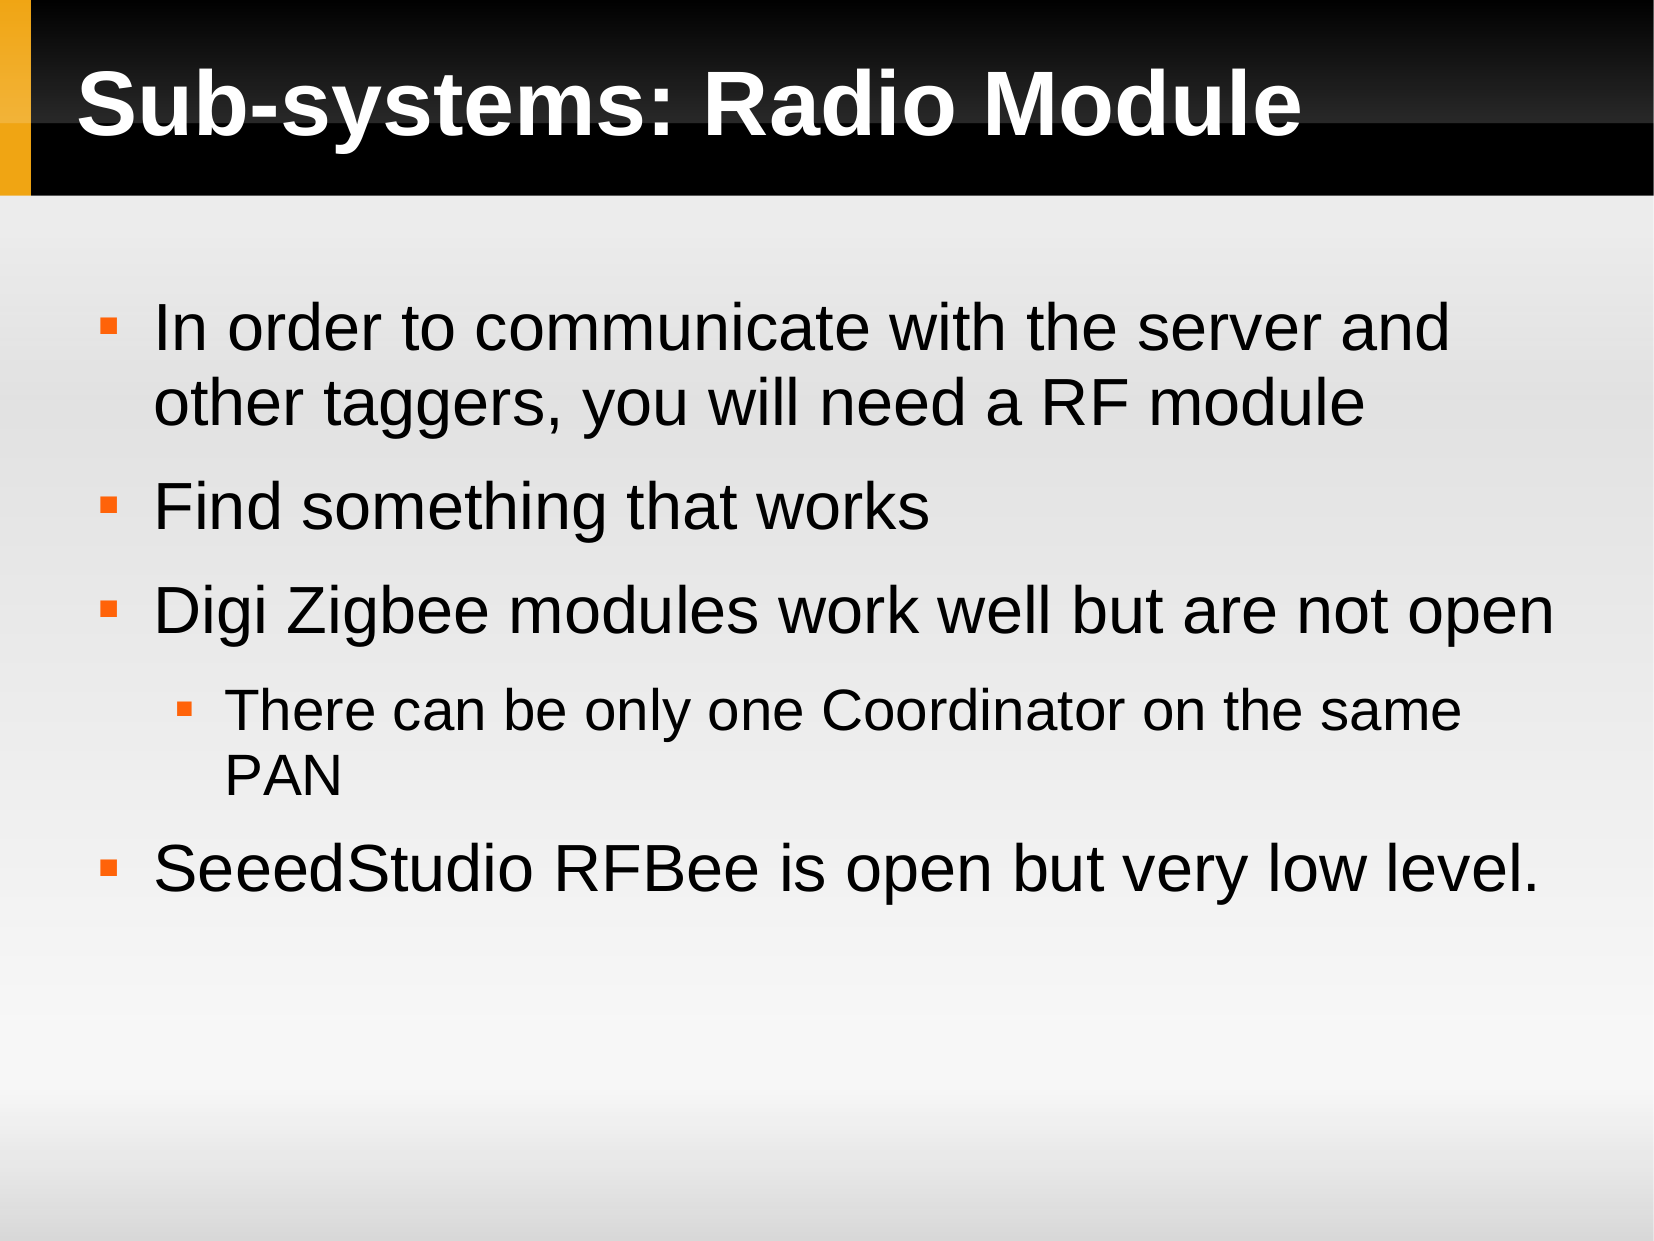

# Sub-systems: Radio Module
In order to communicate with the server and other taggers, you will need a RF module
Find something that works
Digi Zigbee modules work well but are not open
There can be only one Coordinator on the same PAN
SeeedStudio RFBee is open but very low level.